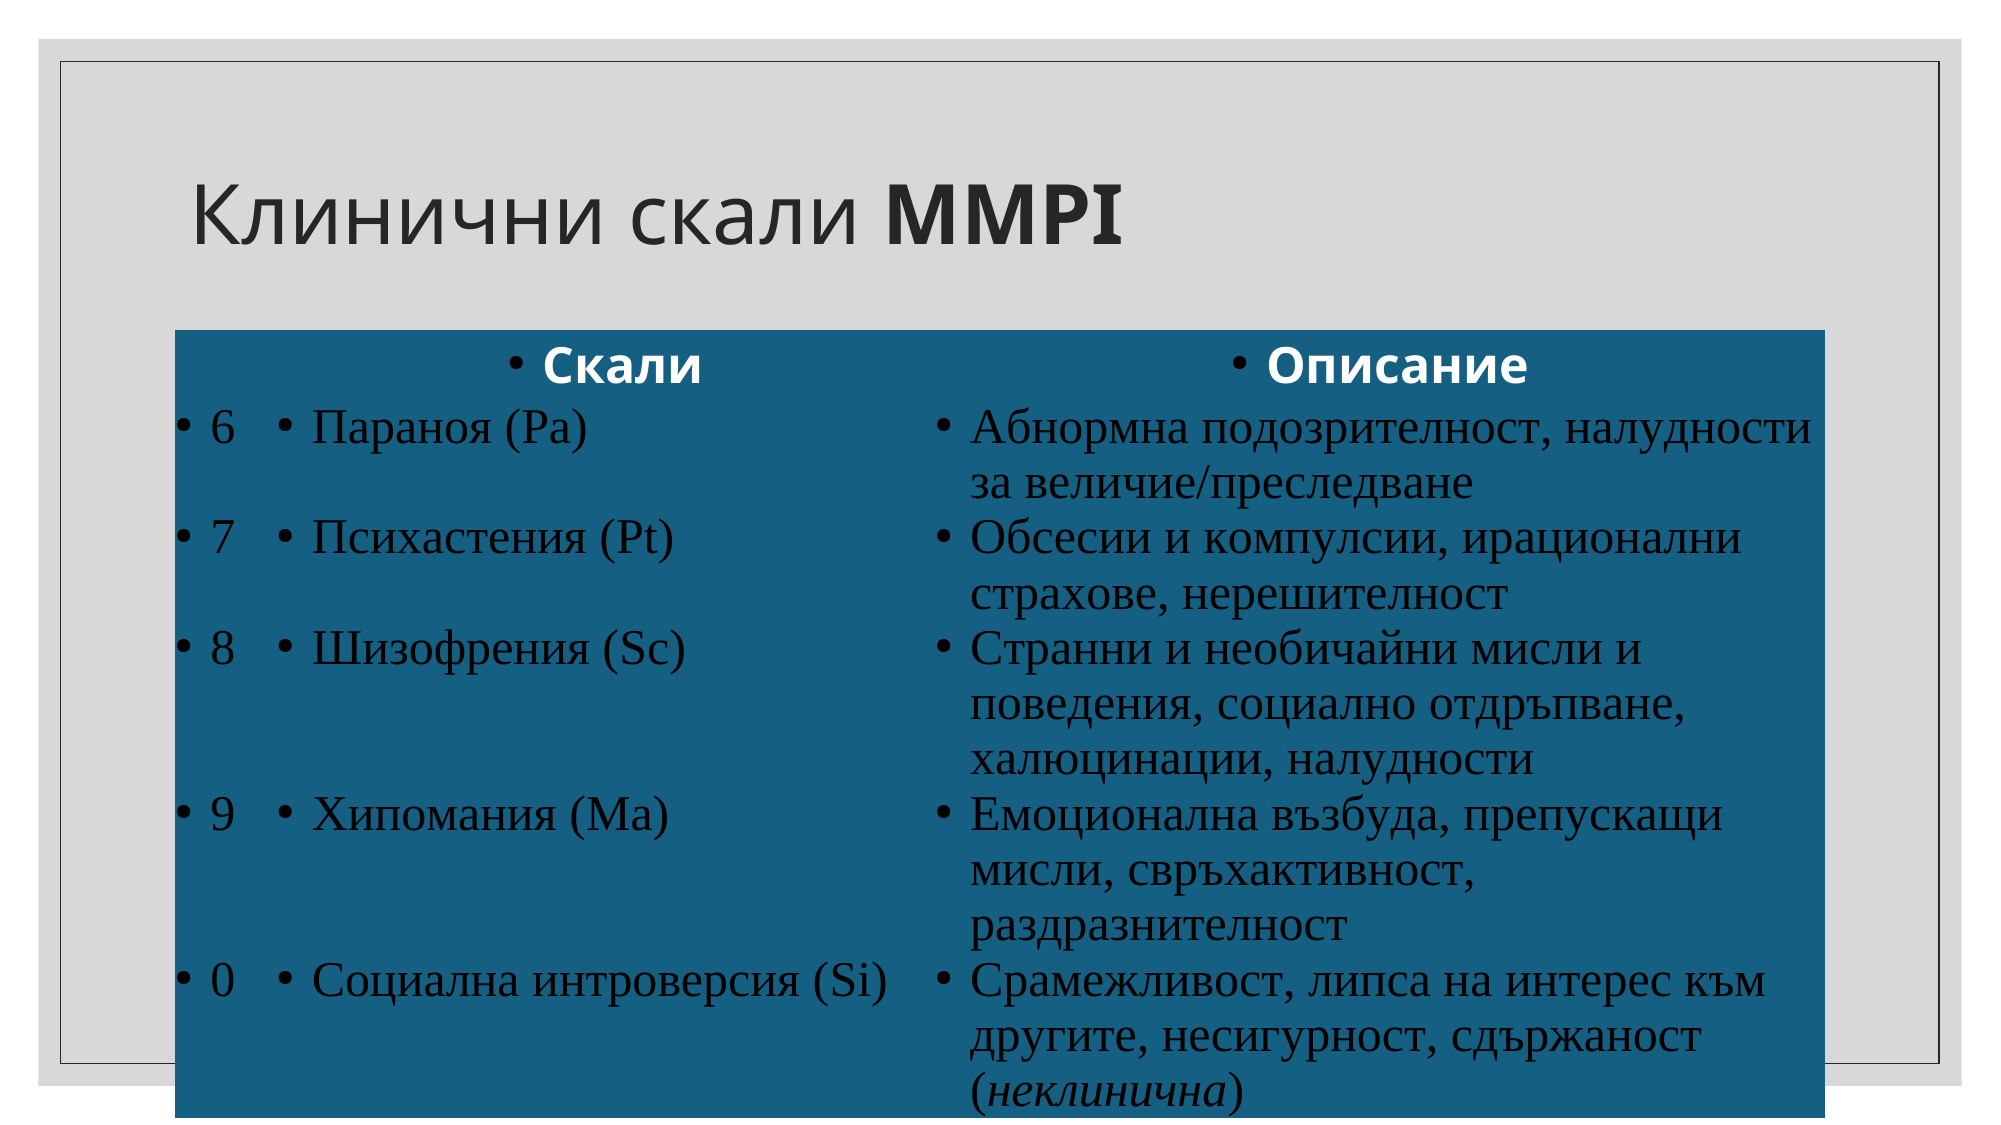

# Клинични скали MMPI
| | Скали | Описание |
| --- | --- | --- |
| 6 | Параноя (Pa) | Абнормна подозрителност, налудности за величие/преследване |
| 7 | Психастения (Pt) | Обсесии и компулсии, ирационални страхове, нерешителност |
| 8 | Шизофрения (Sc) | Странни и необичайни мисли и поведения, социално отдръпване, халюцинации, налудности |
| 9 | Хипомания (Ma) | Емоционална възбуда, препускащи мисли, свръхактивност, раздразнителност |
| 0 | Социална интроверсия (Si) | Срамежливост, липса на интерес към другите, несигурност, сдържаност (неклинична) |